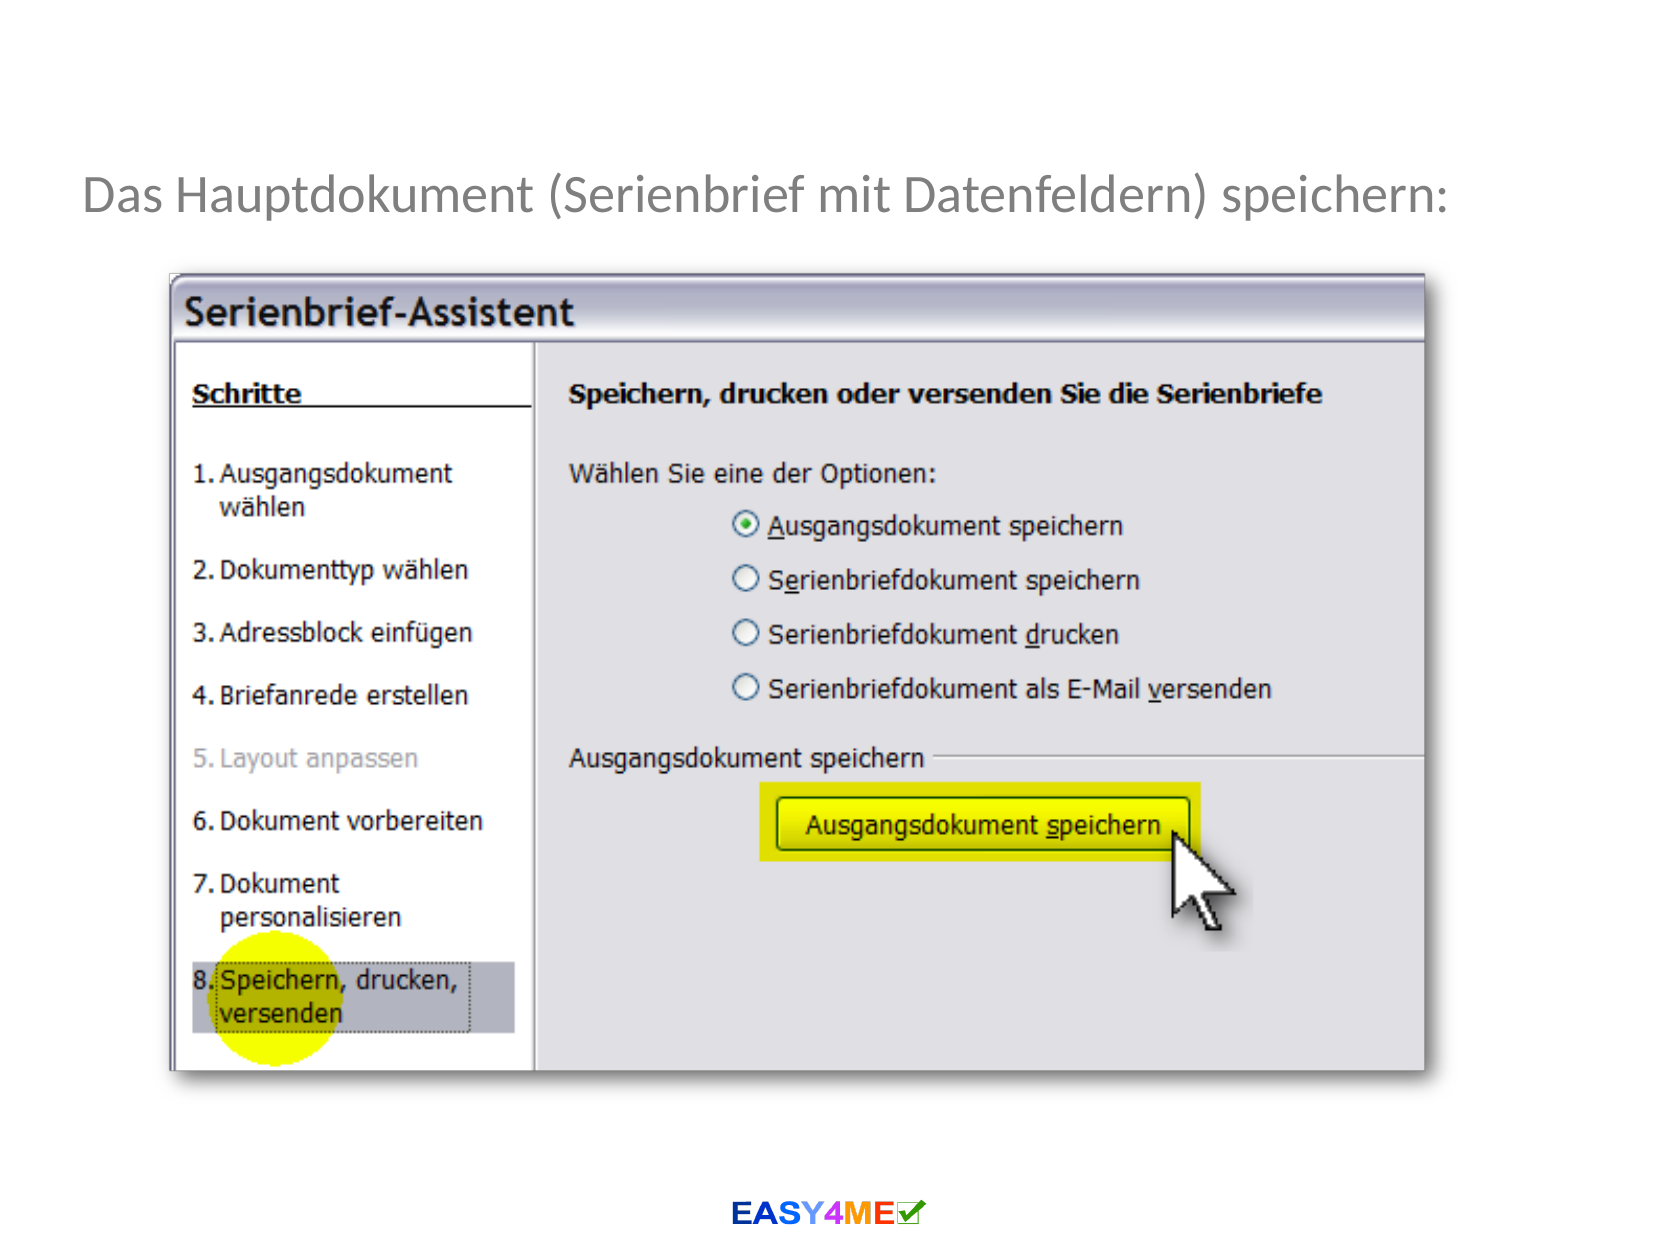

#
Das Hauptdokument (Serienbrief mit Datenfeldern) speichern: